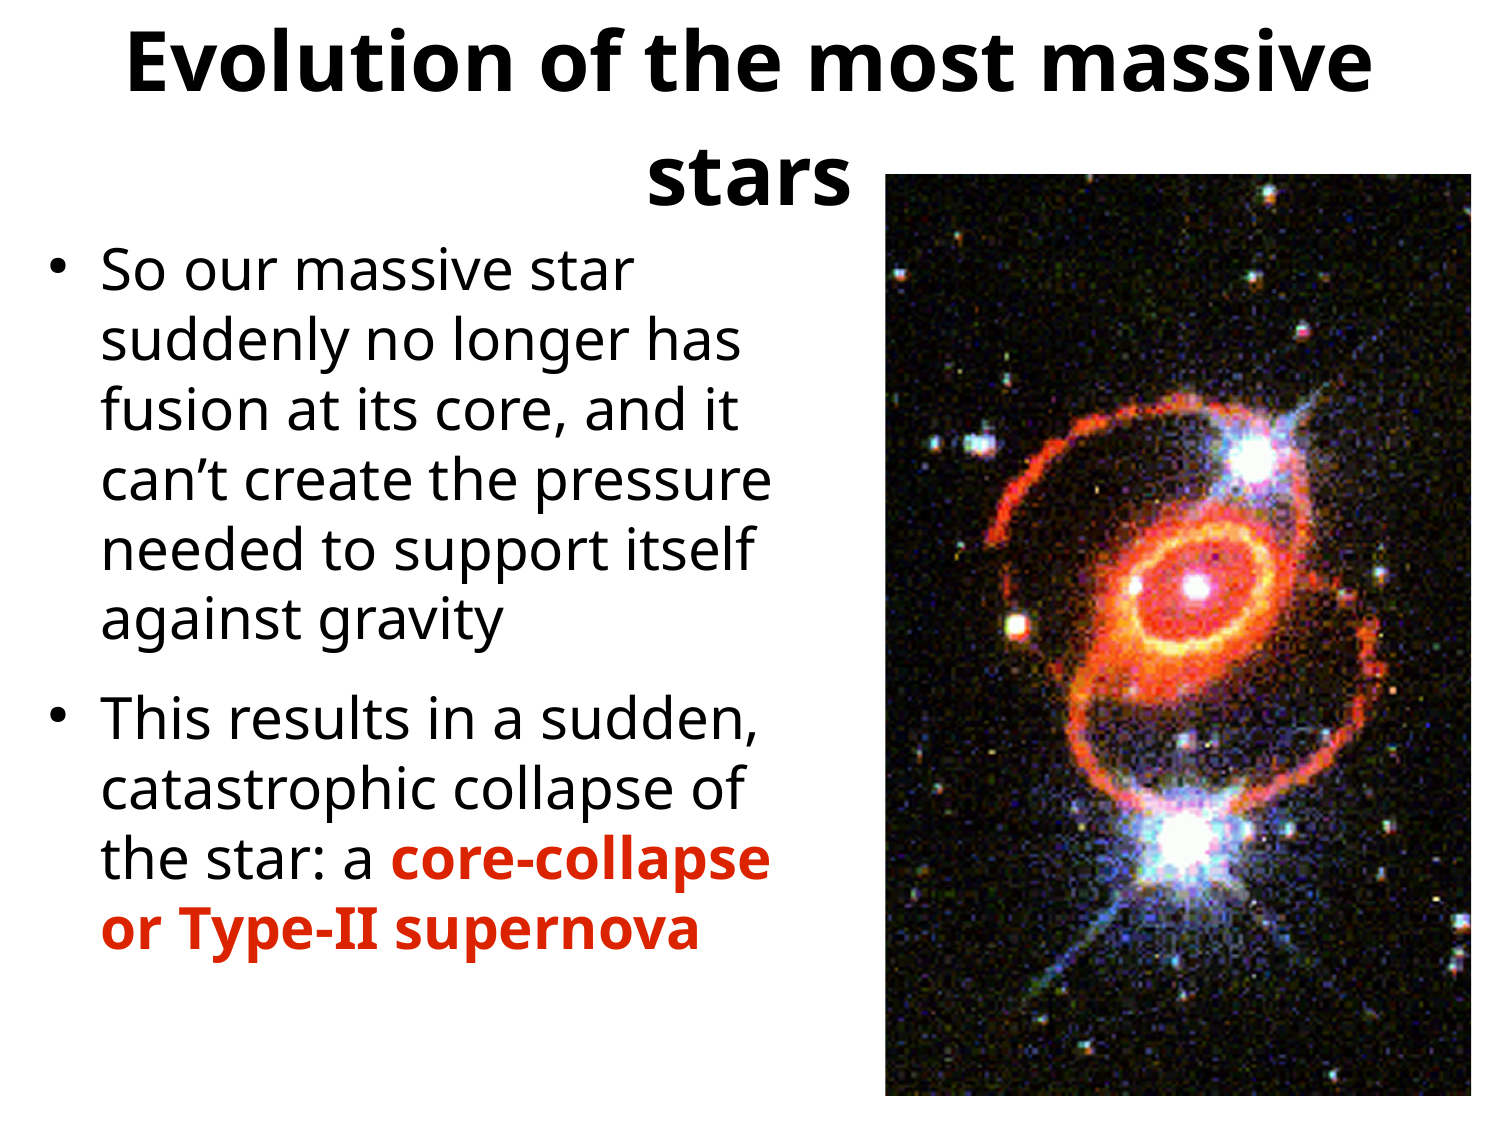

Evolution of the most massive stars
# So our massive star suddenly no longer has fusion at its core, and it can’t create the pressure needed to support itself against gravity
This results in a sudden, catastrophic collapse of the star: a core-collapse or Type-II supernova